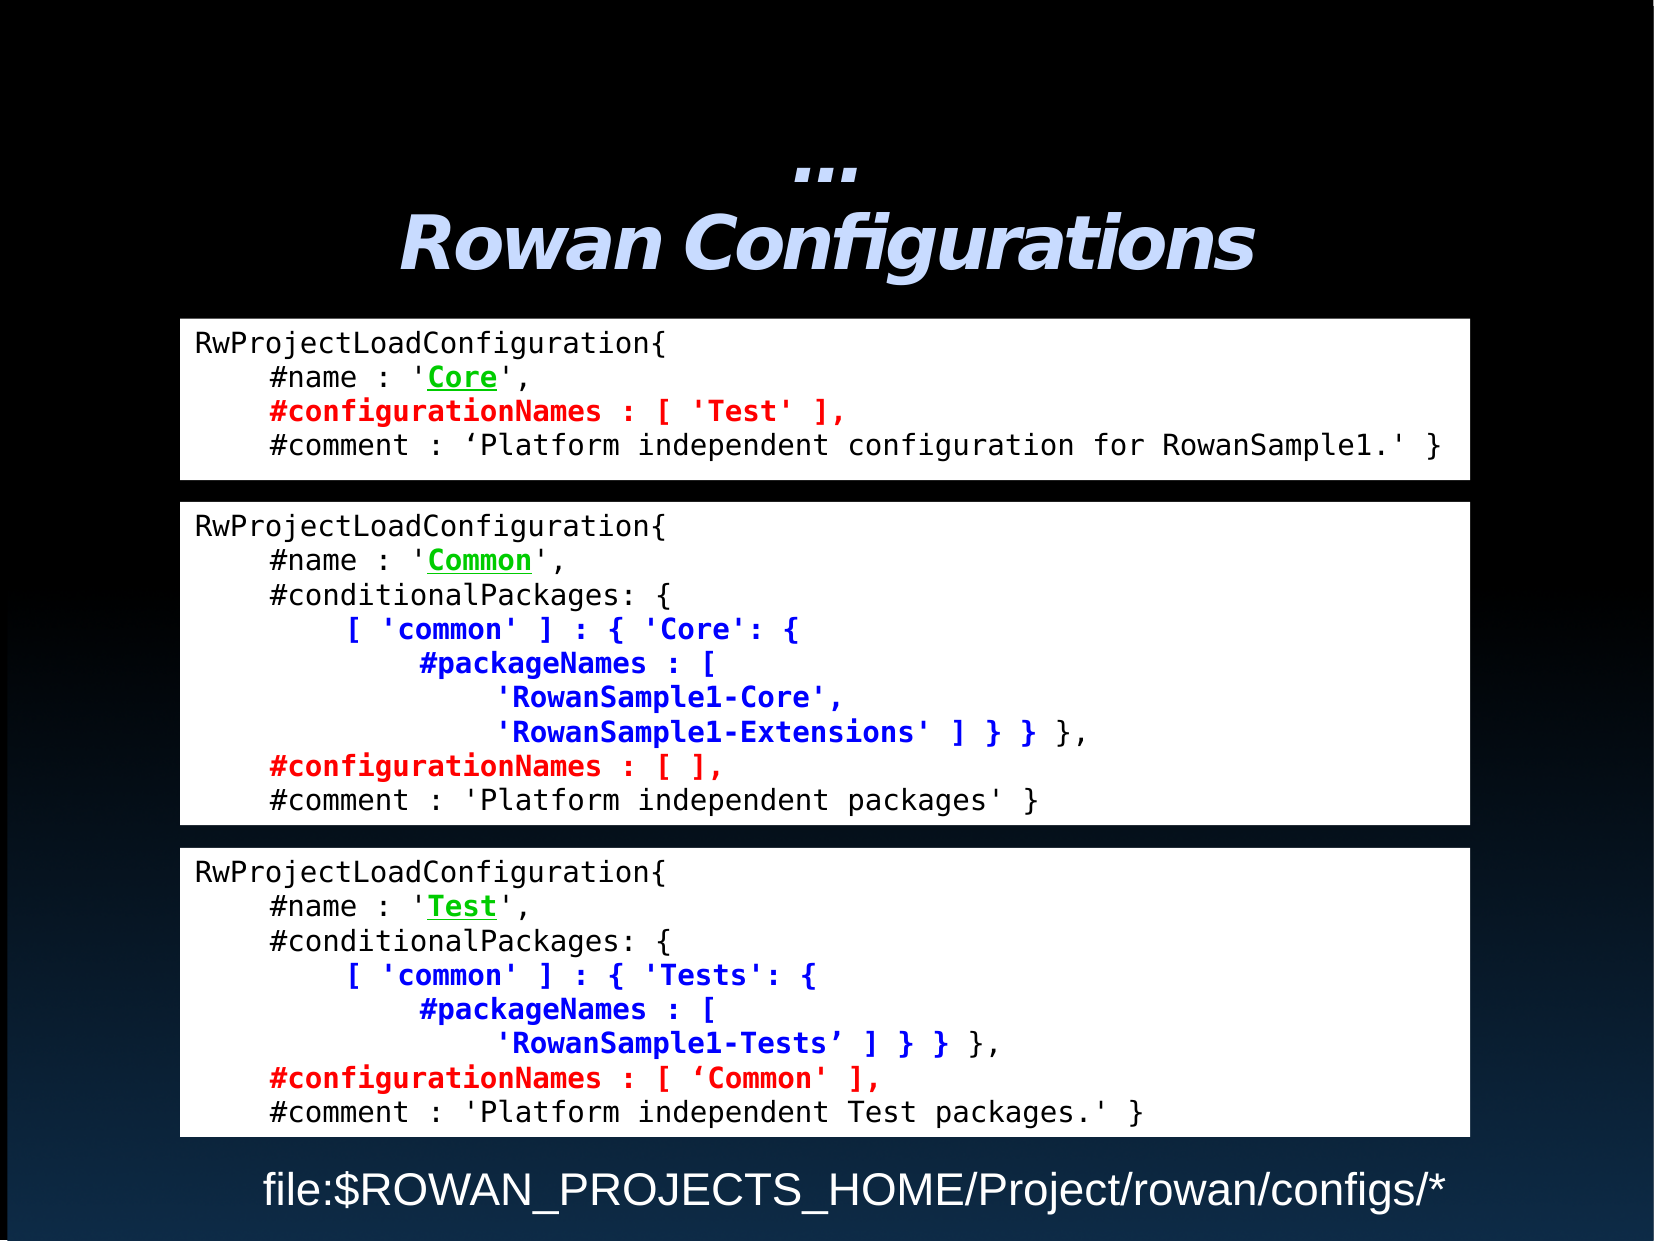

# … Rowan Configurations
RwProjectLoadConfiguration{
	#name : 'Core',
	#configurationNames : [ 'Test' ],
	#comment : ‘Platform independent configuration for RowanSample1.' }
RwProjectLoadConfiguration{
	#name : 'Common',
	#conditionalPackages: {
		[ 'common' ] : { 'Core': {
			#packageNames : [
				'RowanSample1-Core',
				'RowanSample1-Extensions' ] } } },
	#configurationNames : [ ],
	#comment : 'Platform independent packages' }
RwProjectLoadConfiguration{
	#name : 'Test',
	#conditionalPackages: {
		[ 'common' ] : { 'Tests': {
			#packageNames : [
				'RowanSample1-Tests’ ] } } },
	#configurationNames : [ ‘Common' ],
	#comment : 'Platform independent Test packages.' }
file:$ROWAN_PROJECTS_HOME/Project/rowan/configs/*